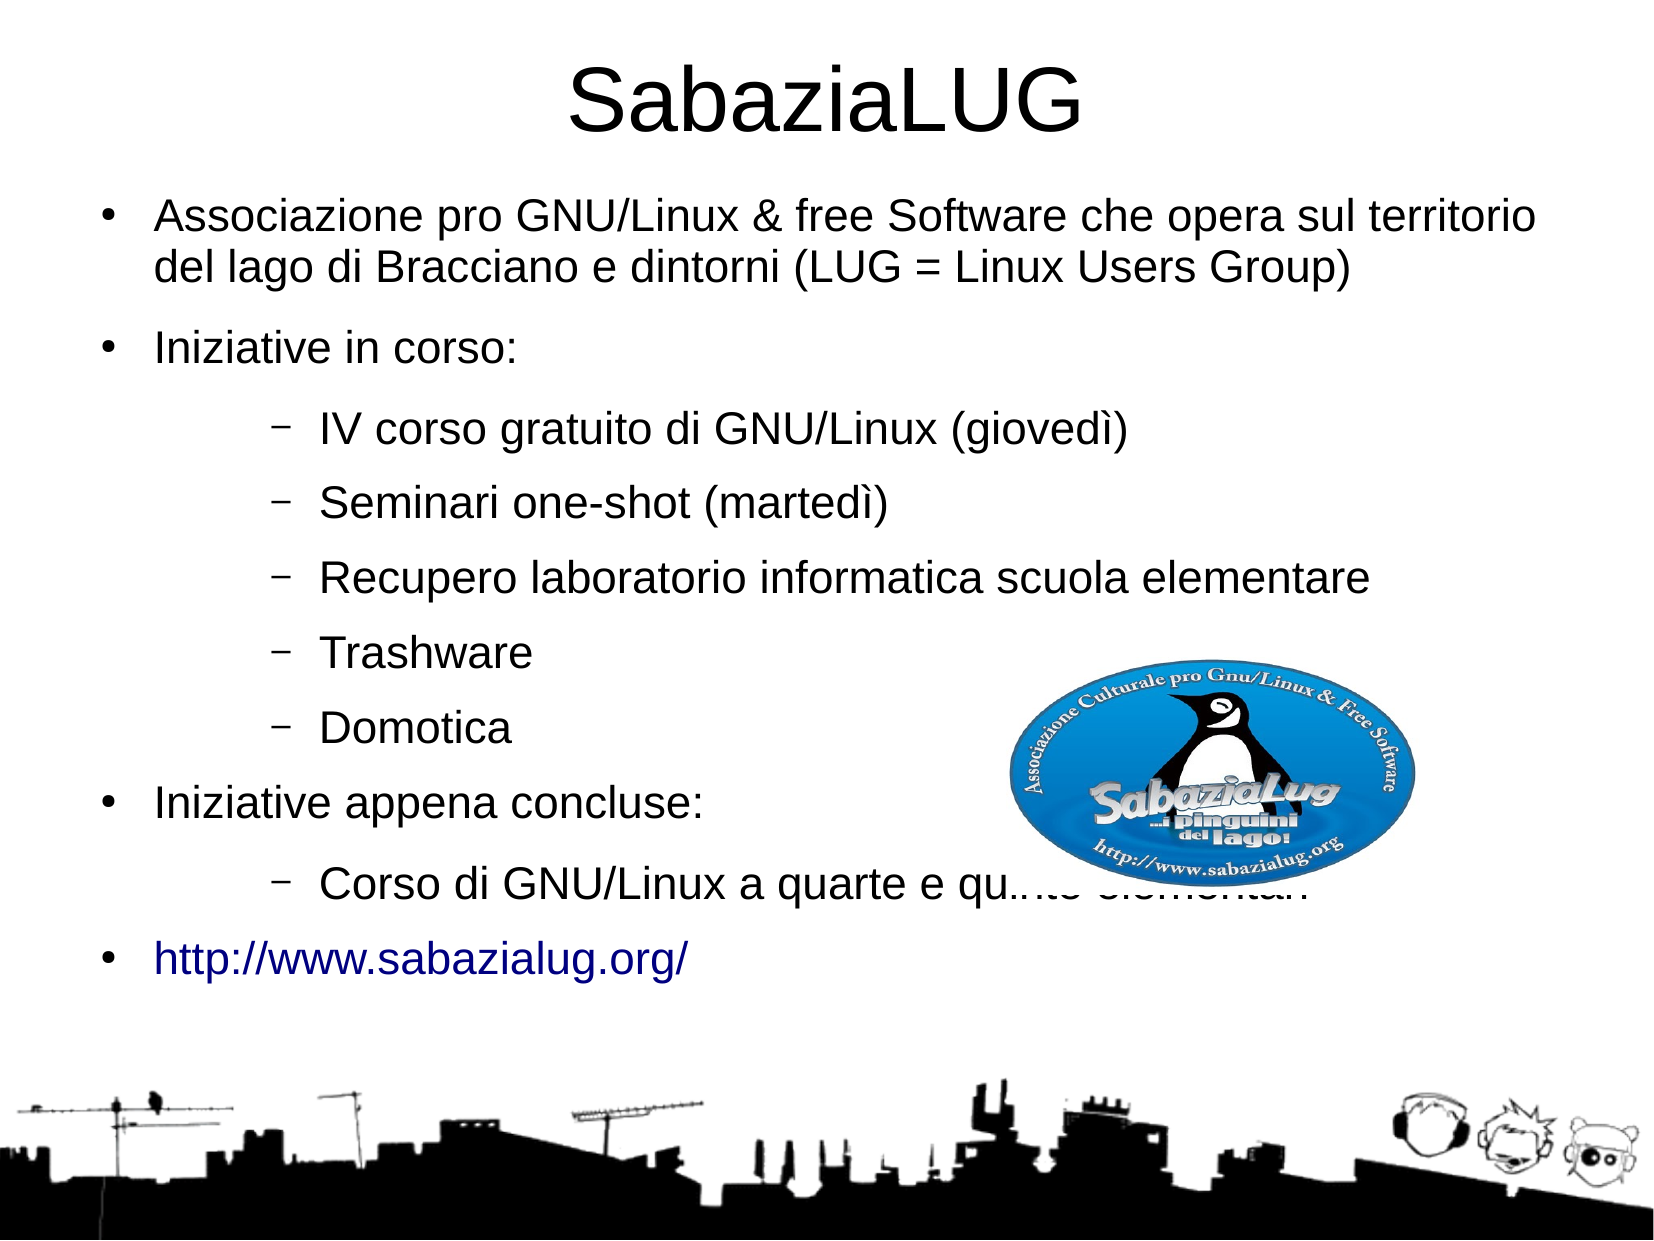

# SabaziaLUG
Associazione pro GNU/Linux & free Software che opera sul territorio del lago di Bracciano e dintorni (LUG = Linux Users Group)
Iniziative in corso:
IV corso gratuito di GNU/Linux (giovedì)
Seminari one-shot (martedì)
Recupero laboratorio informatica scuola elementare
Trashware
Domotica
Iniziative appena concluse:
Corso di GNU/Linux a quarte e quinte elementari
http://www.sabazialug.org/